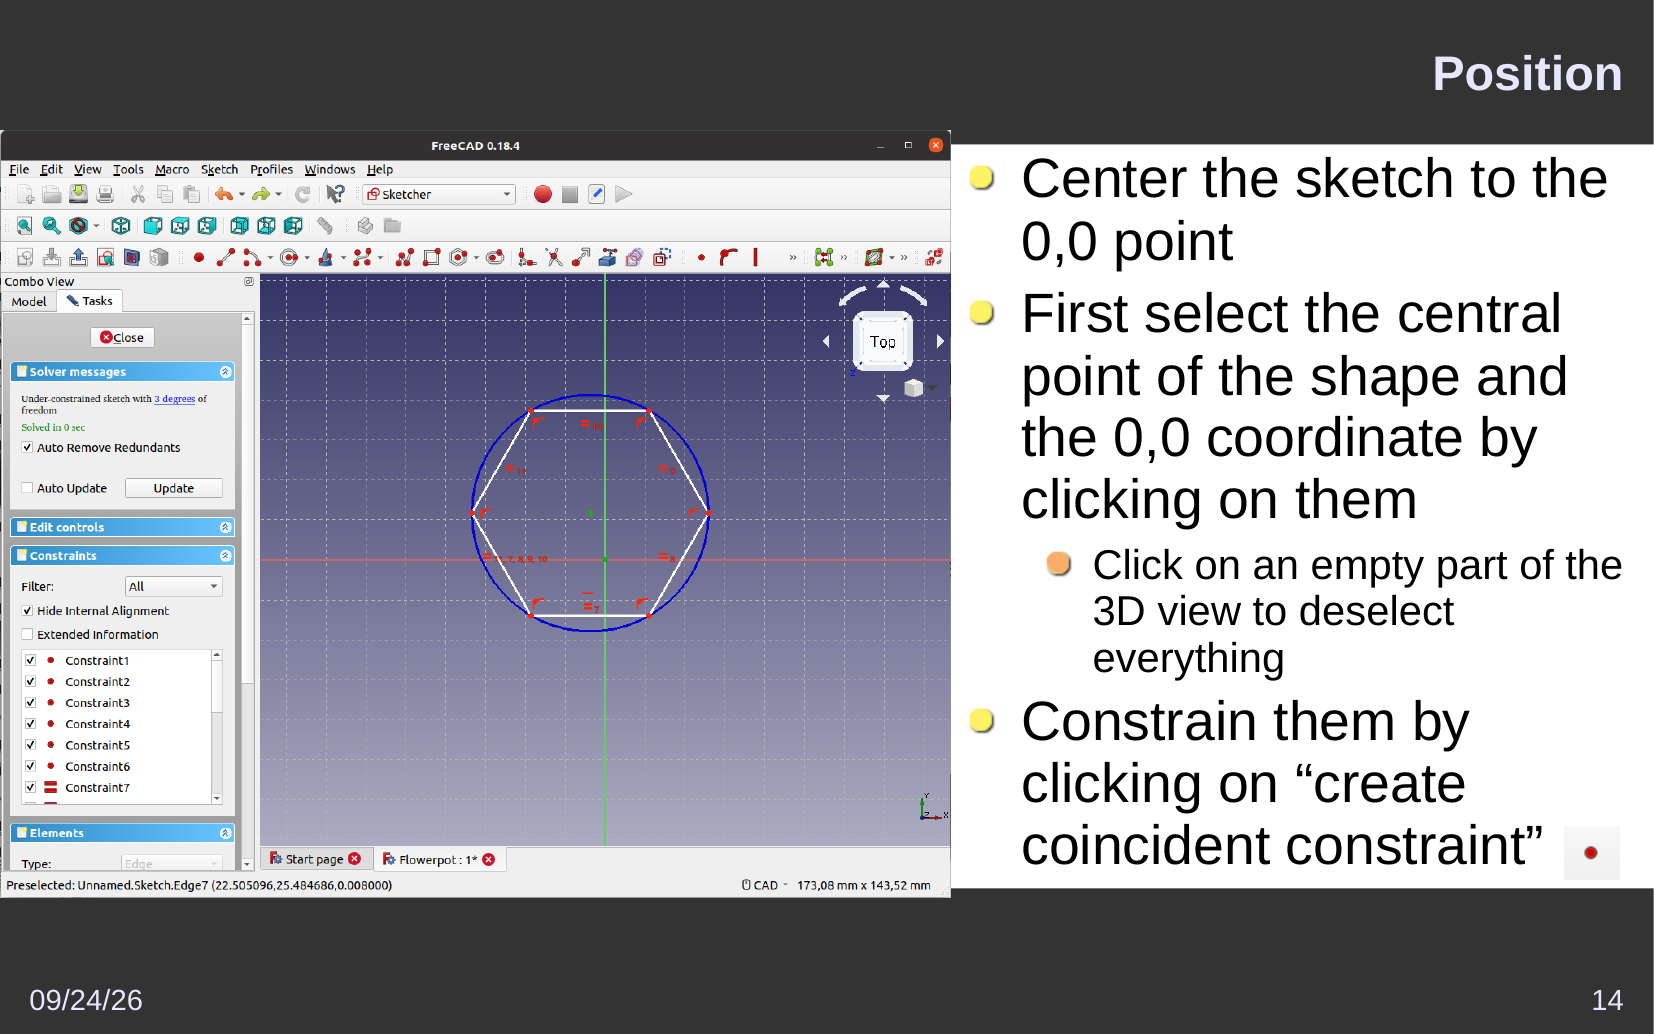

# Position
Center the sketch to the 0,0 point
First select the central point of the shape and the 0,0 coordinate by clicking on them
Click on an empty part of the 3D view to deselect everything
Constrain them by clicking on “create coincident constraint”
14